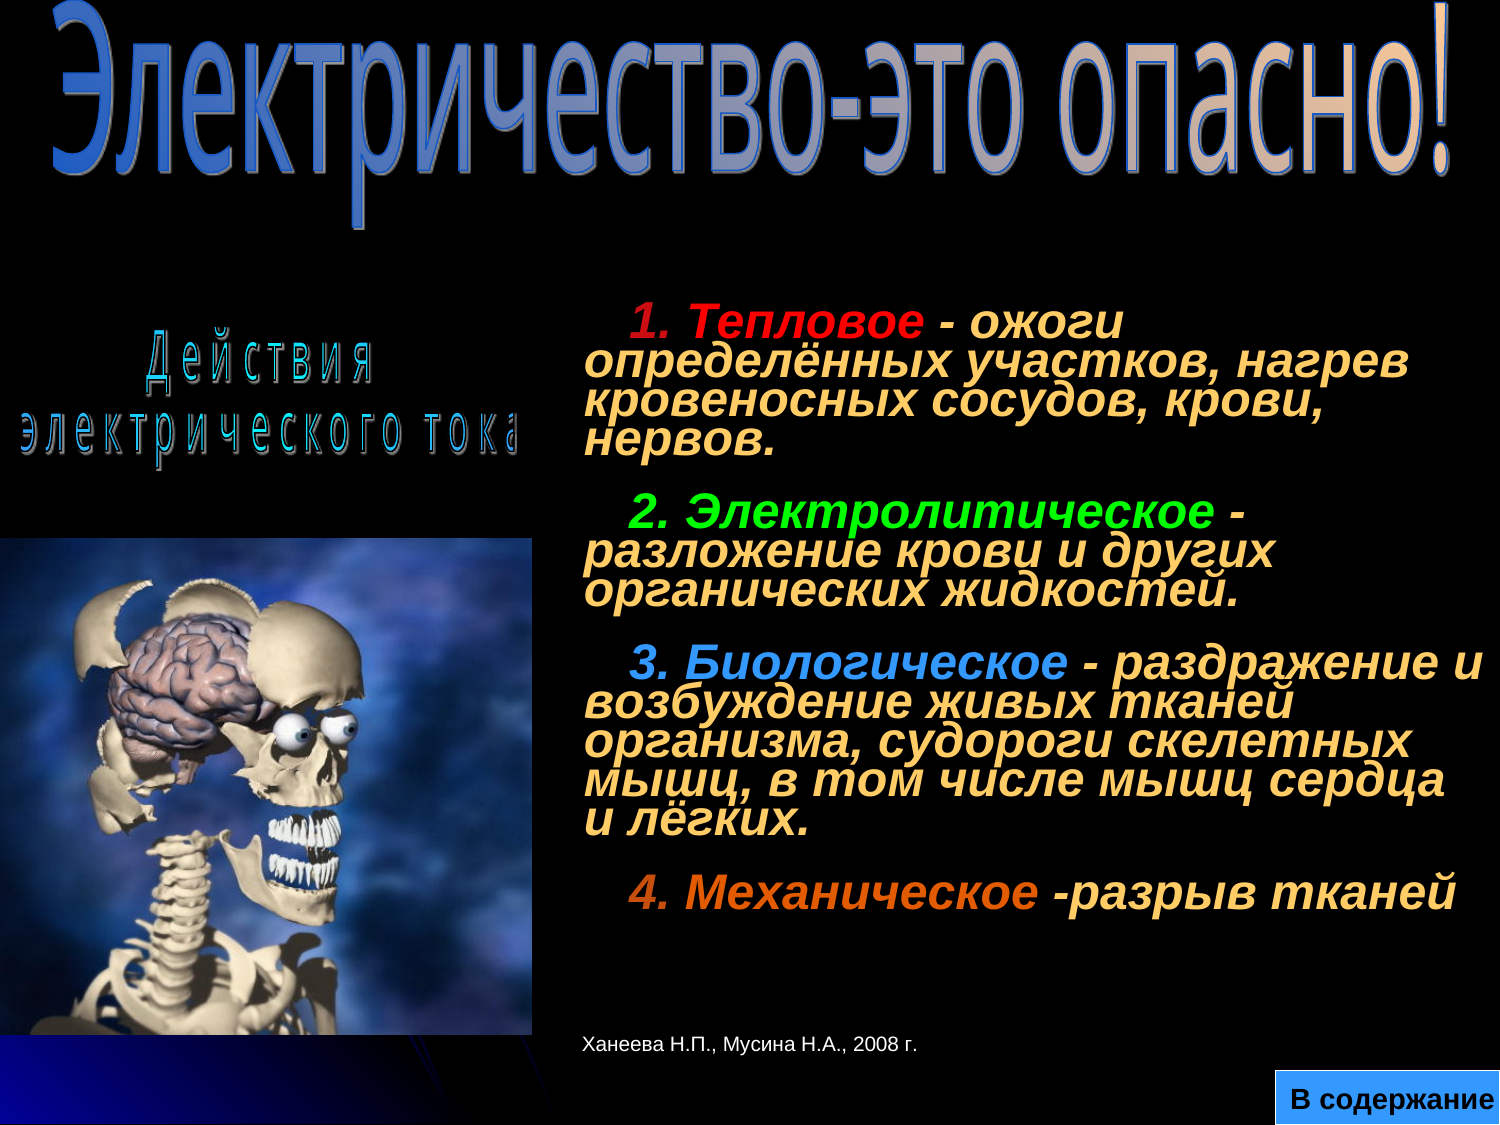

Электричество-это опасно!
# 1. Тепловое - ожоги определённых участков, нагрев кровеносных сосудов, крови, нервов.
2. Электролитическое - разложение крови и других органических жидкостей.
3. Биологическое - раздражение и возбуждение живых тканей организма, судороги скелетных мышц, в том числе мышц сердца и лёгких.
4. Механическое -разрыв тканей
Действия
 электрического тока
Ханеева Н.П., Мусина Н.А., 2008 г.
В содержание